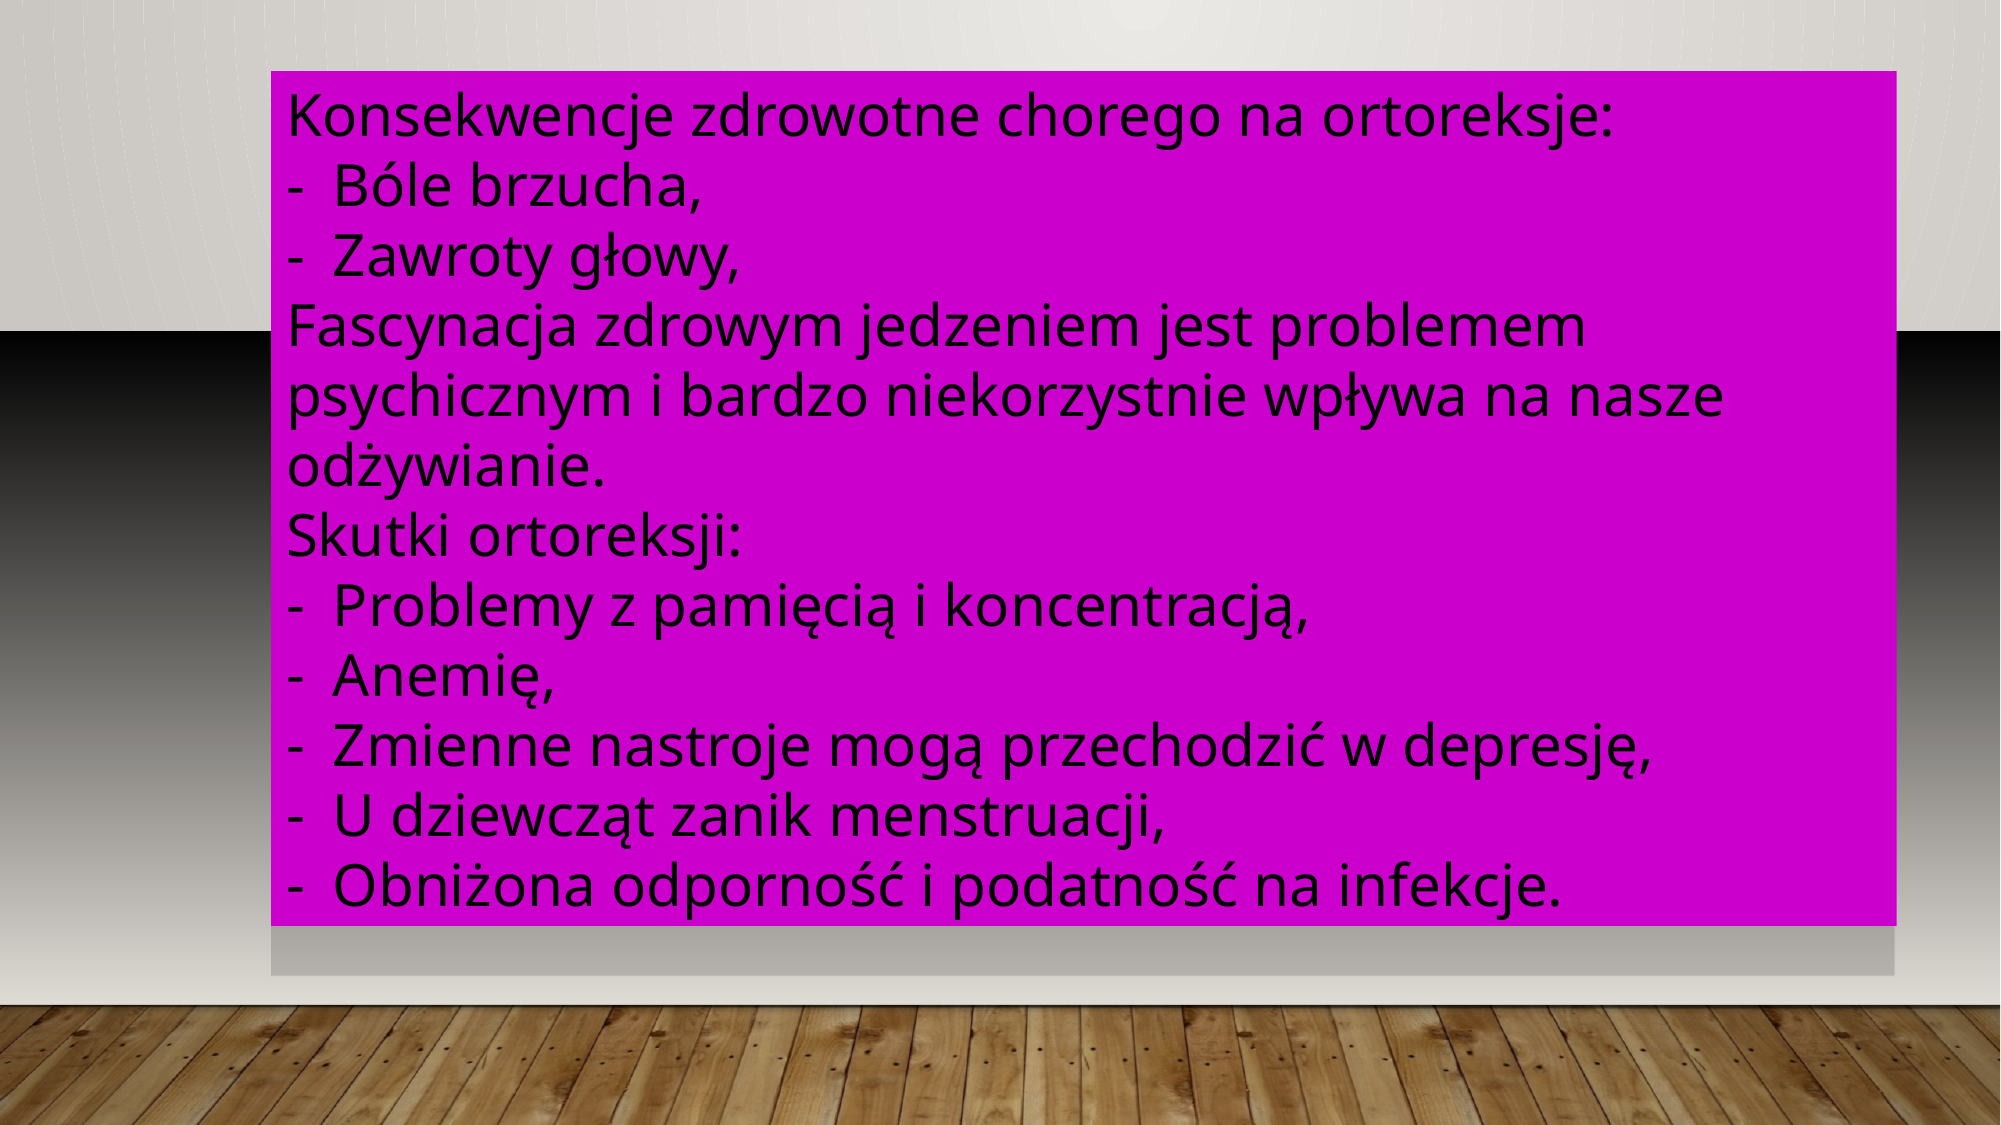

Konsekwencje zdrowotne chorego na ortoreksje:
Bóle brzucha,
Zawroty głowy,
Fascynacja zdrowym jedzeniem jest problemem psychicznym i bardzo niekorzystnie wpływa na nasze odżywianie.
Skutki ortoreksji:
Problemy z pamięcią i koncentracją,
Anemię,
Zmienne nastroje mogą przechodzić w depresję,
U dziewcząt zanik menstruacji,
Obniżona odporność i podatność na infekcje.